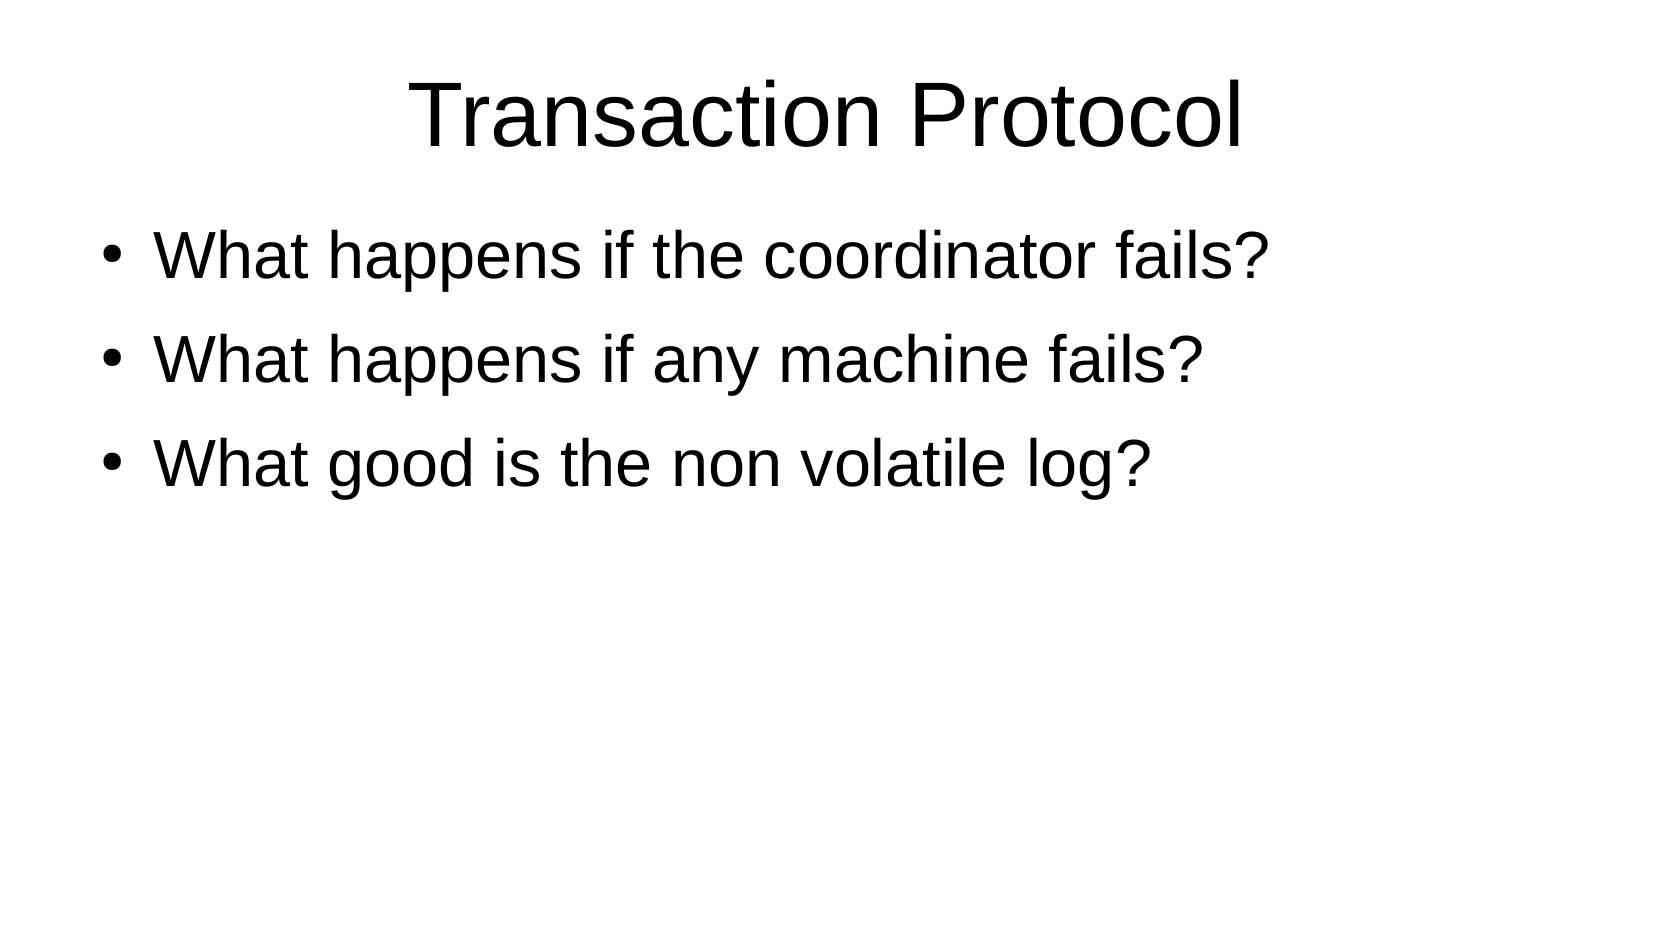

# Transaction Protocol
What happens if the coordinator fails?
What happens if any machine fails?
What good is the non volatile log?